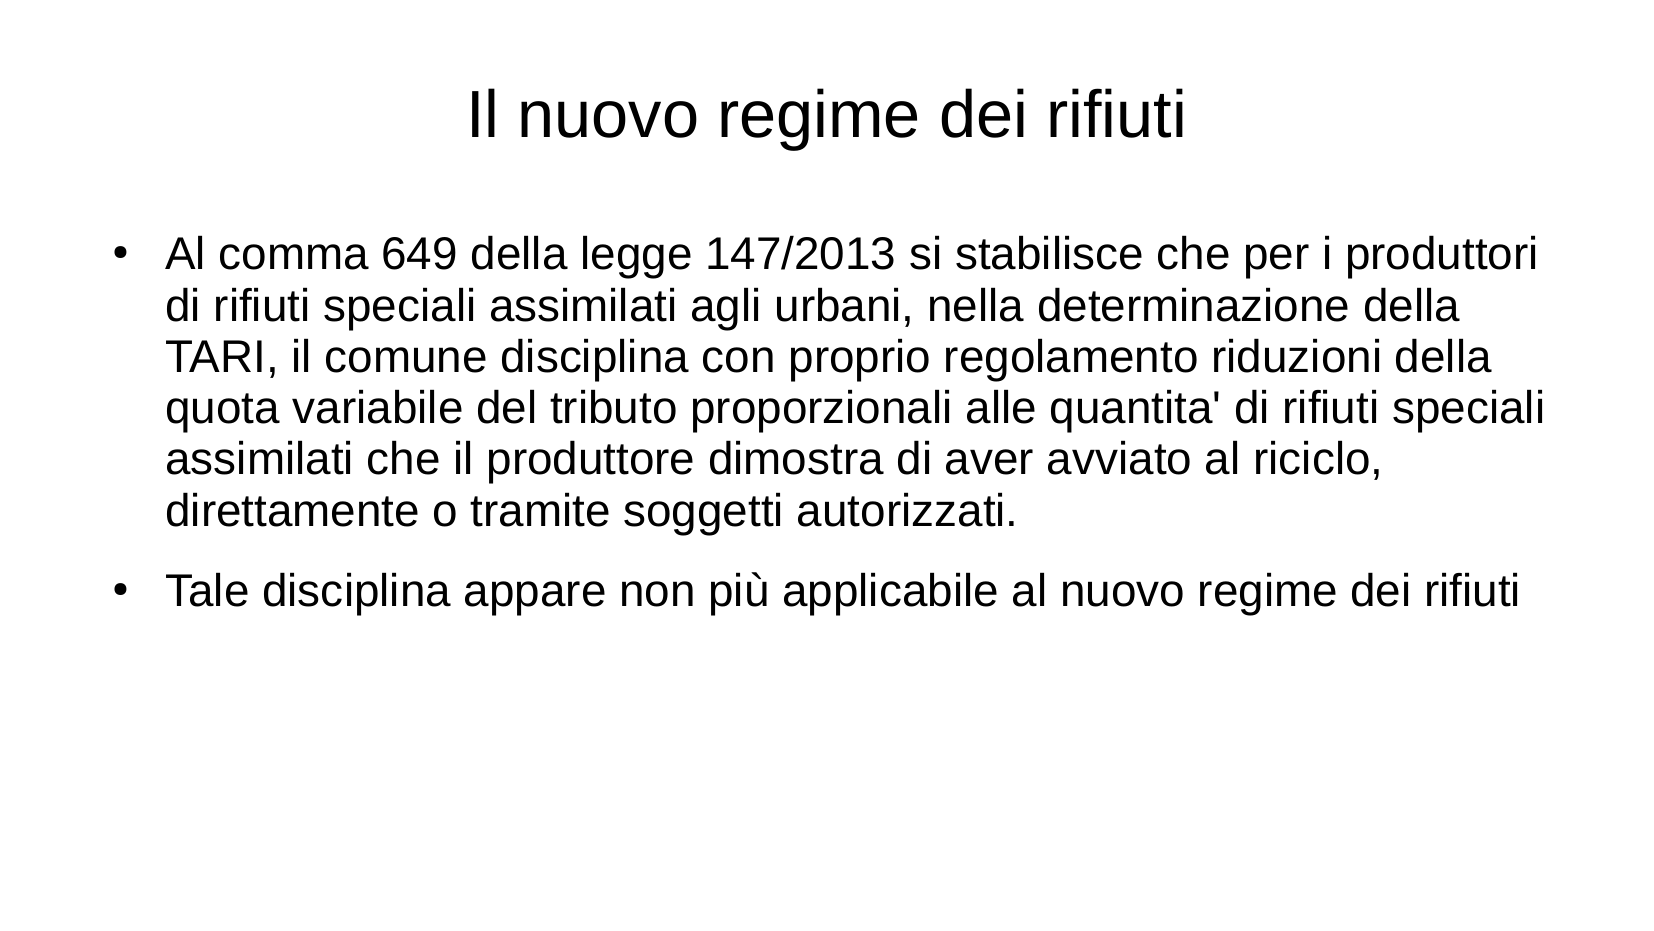

# Il nuovo regime dei rifiuti
Al comma 649 della legge 147/2013 si stabilisce che per i produttori di rifiuti speciali assimilati agli urbani, nella determinazione della TARI, il comune disciplina con proprio regolamento riduzioni della quota variabile del tributo proporzionali alle quantita' di rifiuti speciali assimilati che il produttore dimostra di aver avviato al riciclo, direttamente o tramite soggetti autorizzati.
Tale disciplina appare non più applicabile al nuovo regime dei rifiuti